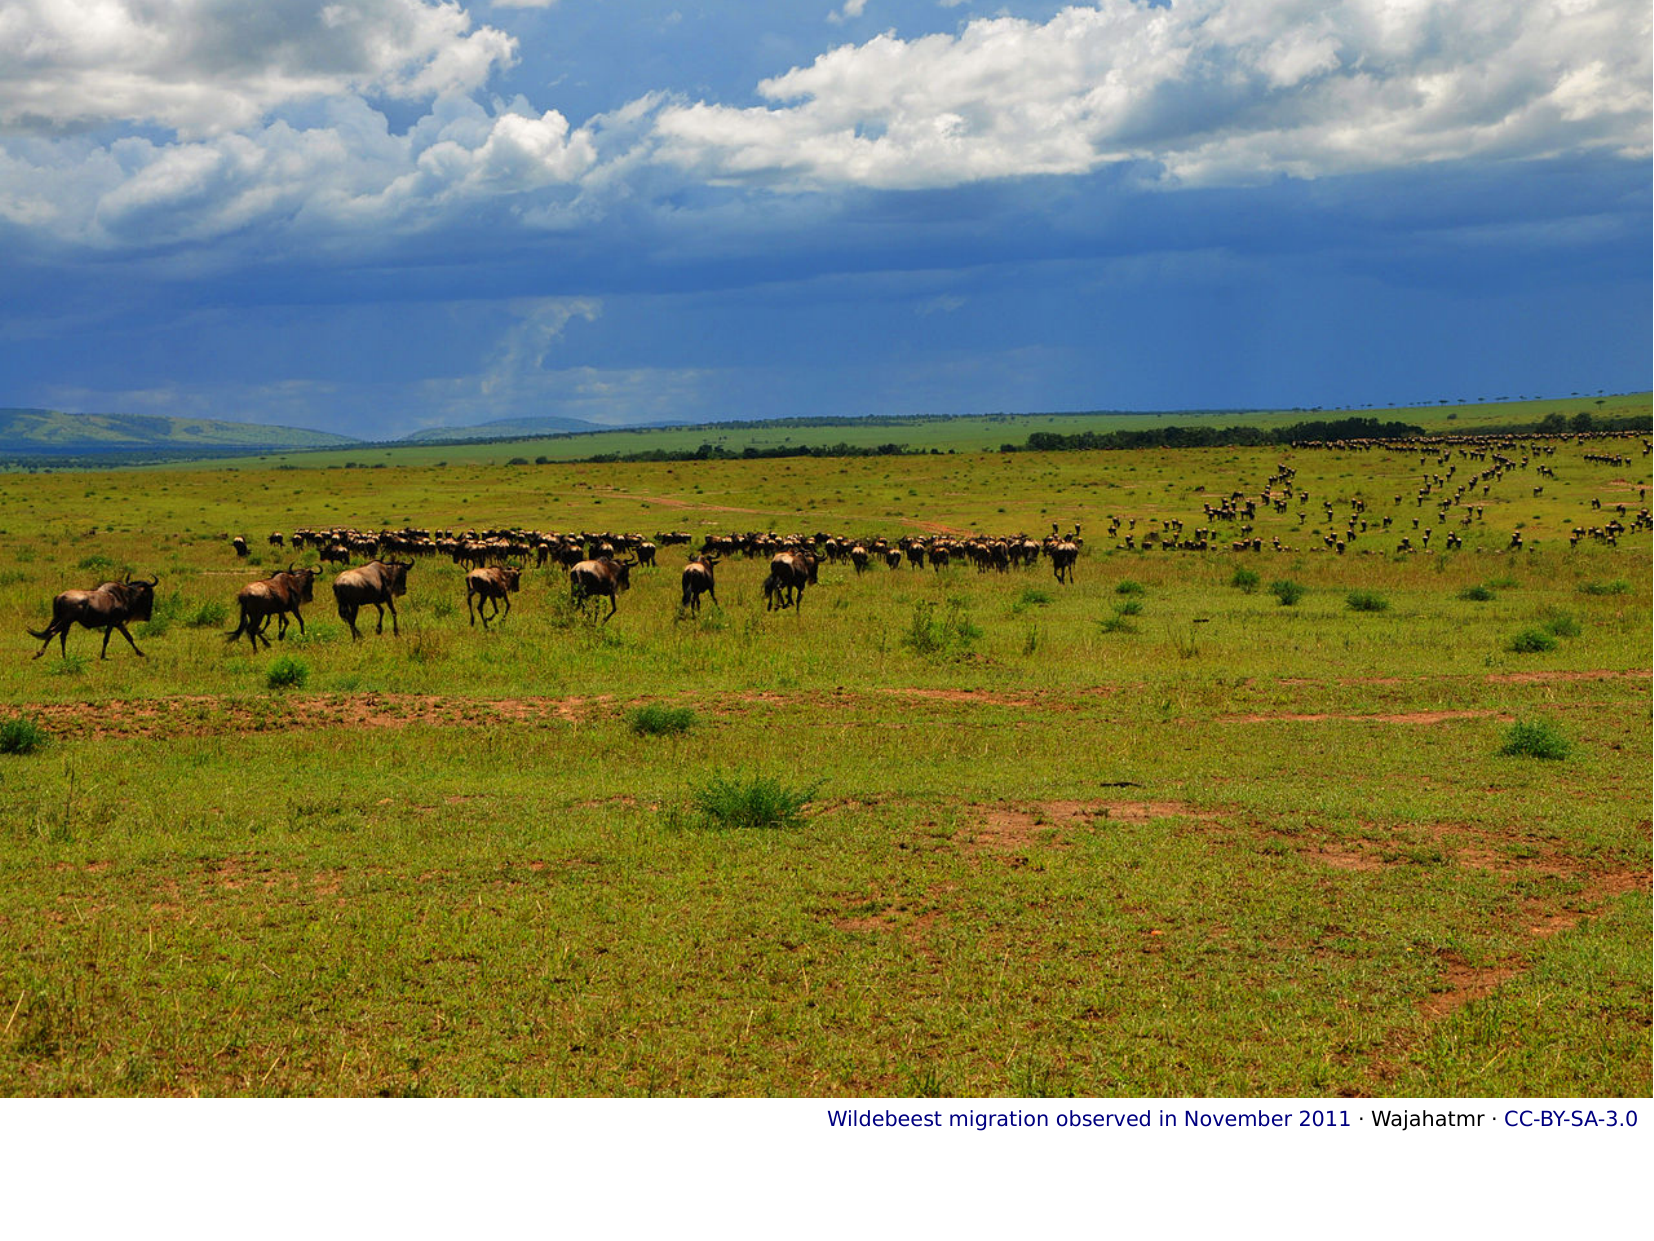

Wildebeest migration observed in November 2011 · Wajahatmr · CC-BY-SA-3.0